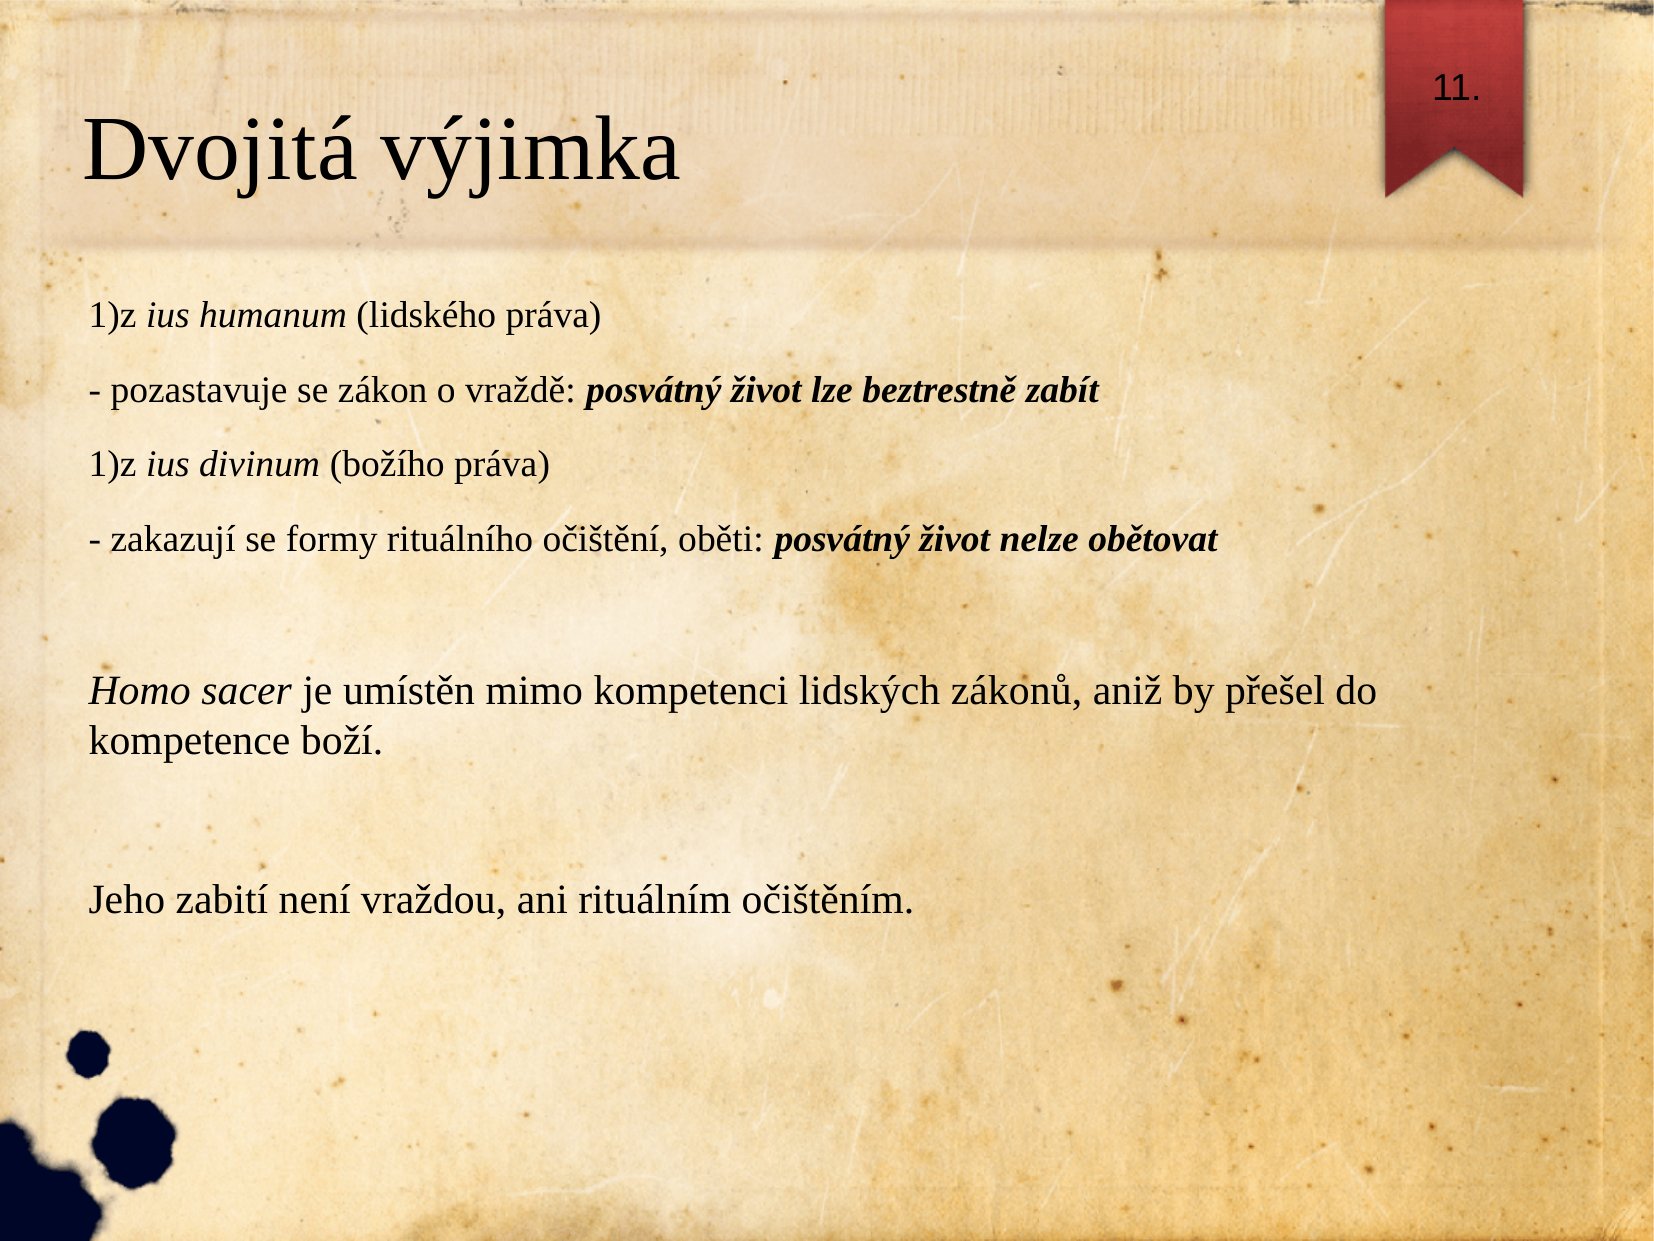

# Dvojitá výjimka
11.
z ius humanum (lidského práva)
- pozastavuje se zákon o vraždě: posvátný život lze beztrestně zabít
z ius divinum (božího práva)
- zakazují se formy rituálního očištění, oběti: posvátný život nelze obětovat
Homo sacer je umístěn mimo kompetenci lidských zákonů, aniž by přešel do kompetence boží.
Jeho zabití není vraždou, ani rituálním očištěním.